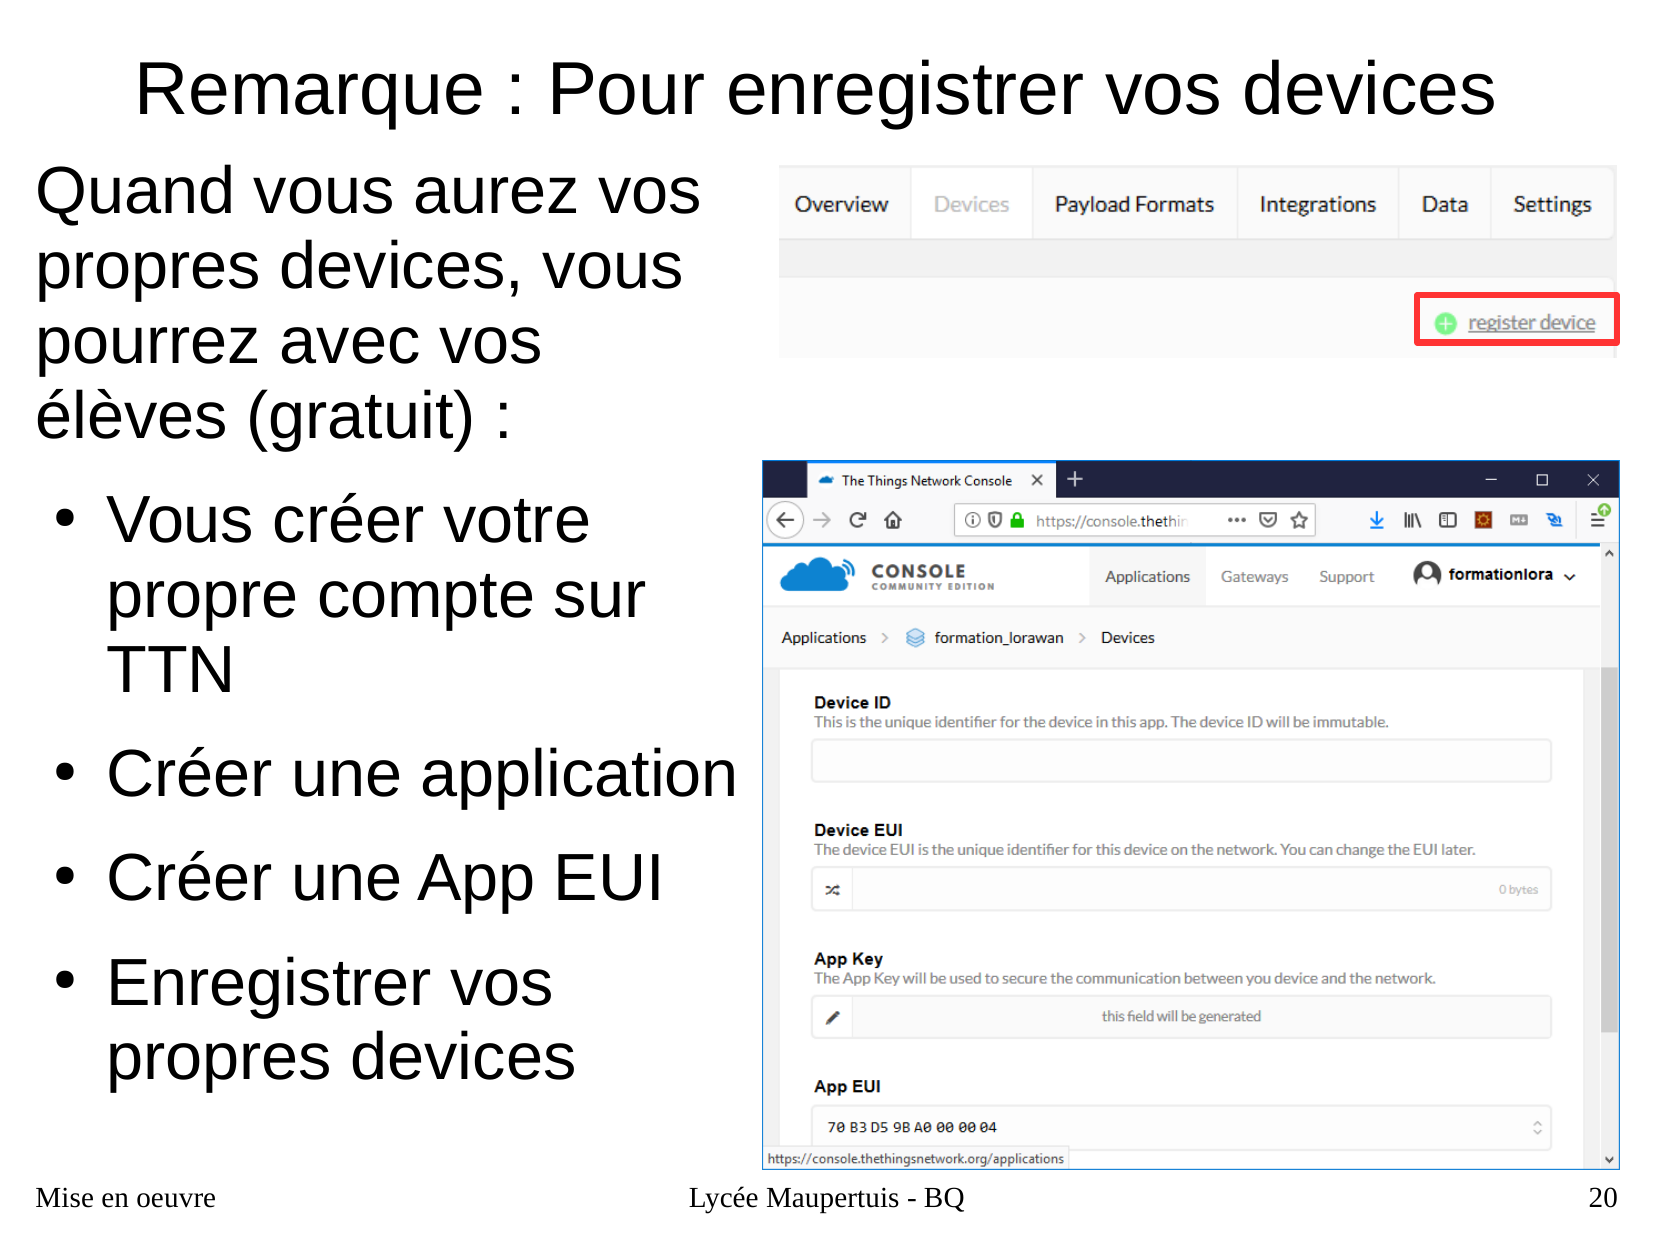

# Remarque : Pour enregistrer vos devices
Quand vous aurez vos propres devices, vous pourrez avec vos élèves (gratuit) :
Vous créer votre propre compte sur TTN
Créer une application
Créer une App EUI
Enregistrer vos propres devices
Mise en oeuvre
Lycée Maupertuis - BQ
20